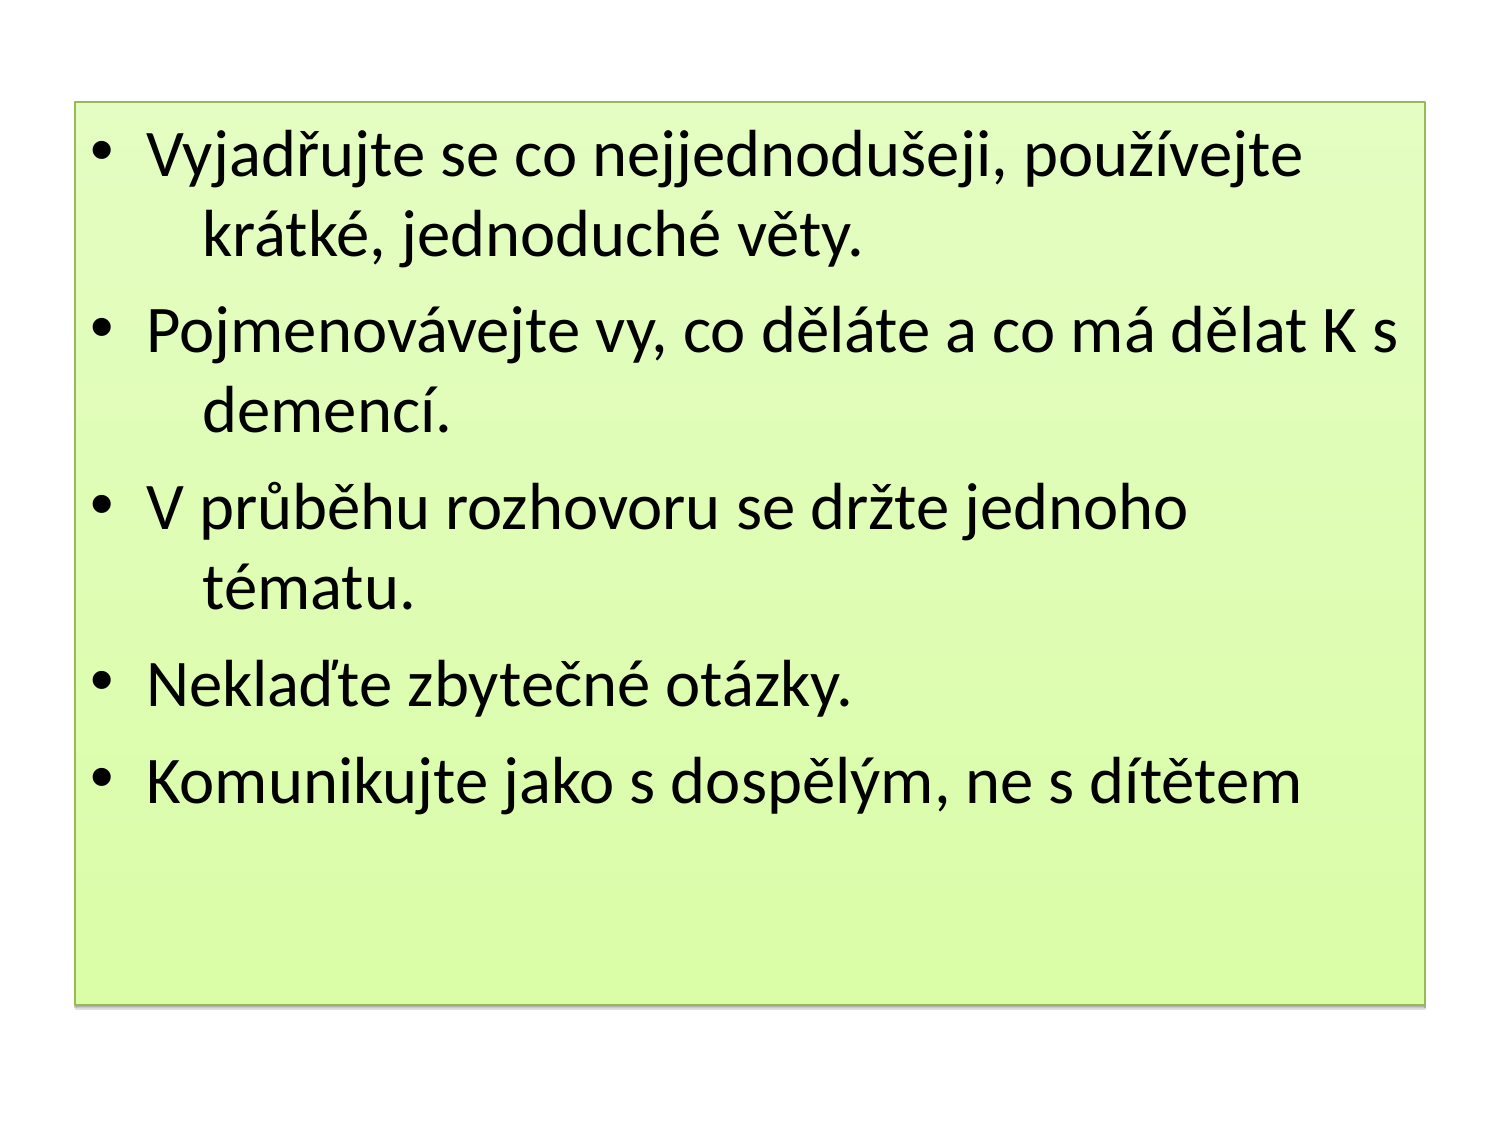

# Vyjadřujte se co nejjednodušeji, používejte krátké, jednoduché věty.
Pojmenovávejte vy, co děláte a co má dělat K s demencí.
V průběhu rozhovoru se držte jednoho tématu.
Neklaďte zbytečné otázky.
Komunikujte jako s dospělým, ne s dítětem